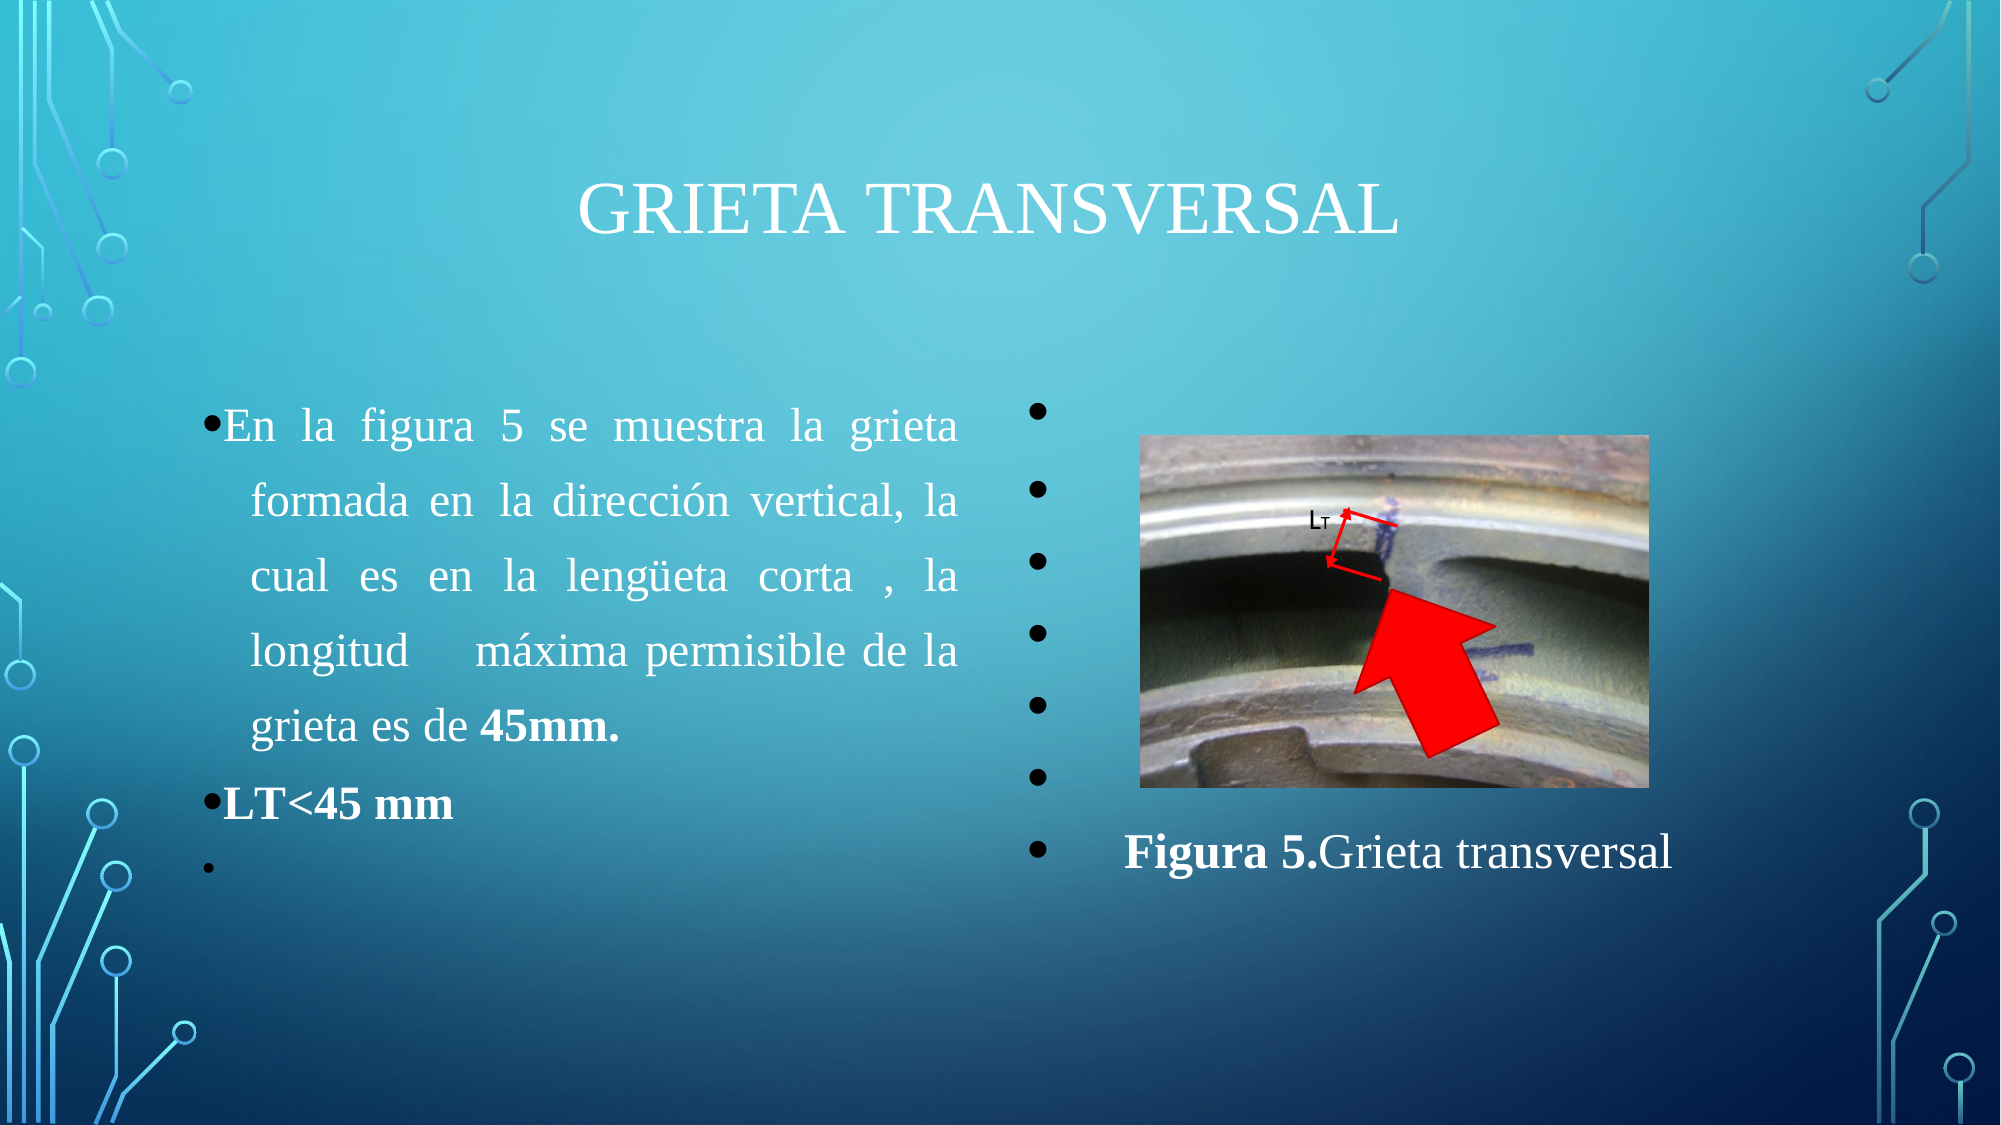

# Grieta transversal
En la figura 5 se muestra la grieta formada en la dirección vertical, la cual es en la lengüeta corta , la longitud	máxima permisible de la grieta es de 45mm.
LT<45 mm
 Figura 5.Grieta transversal
LT